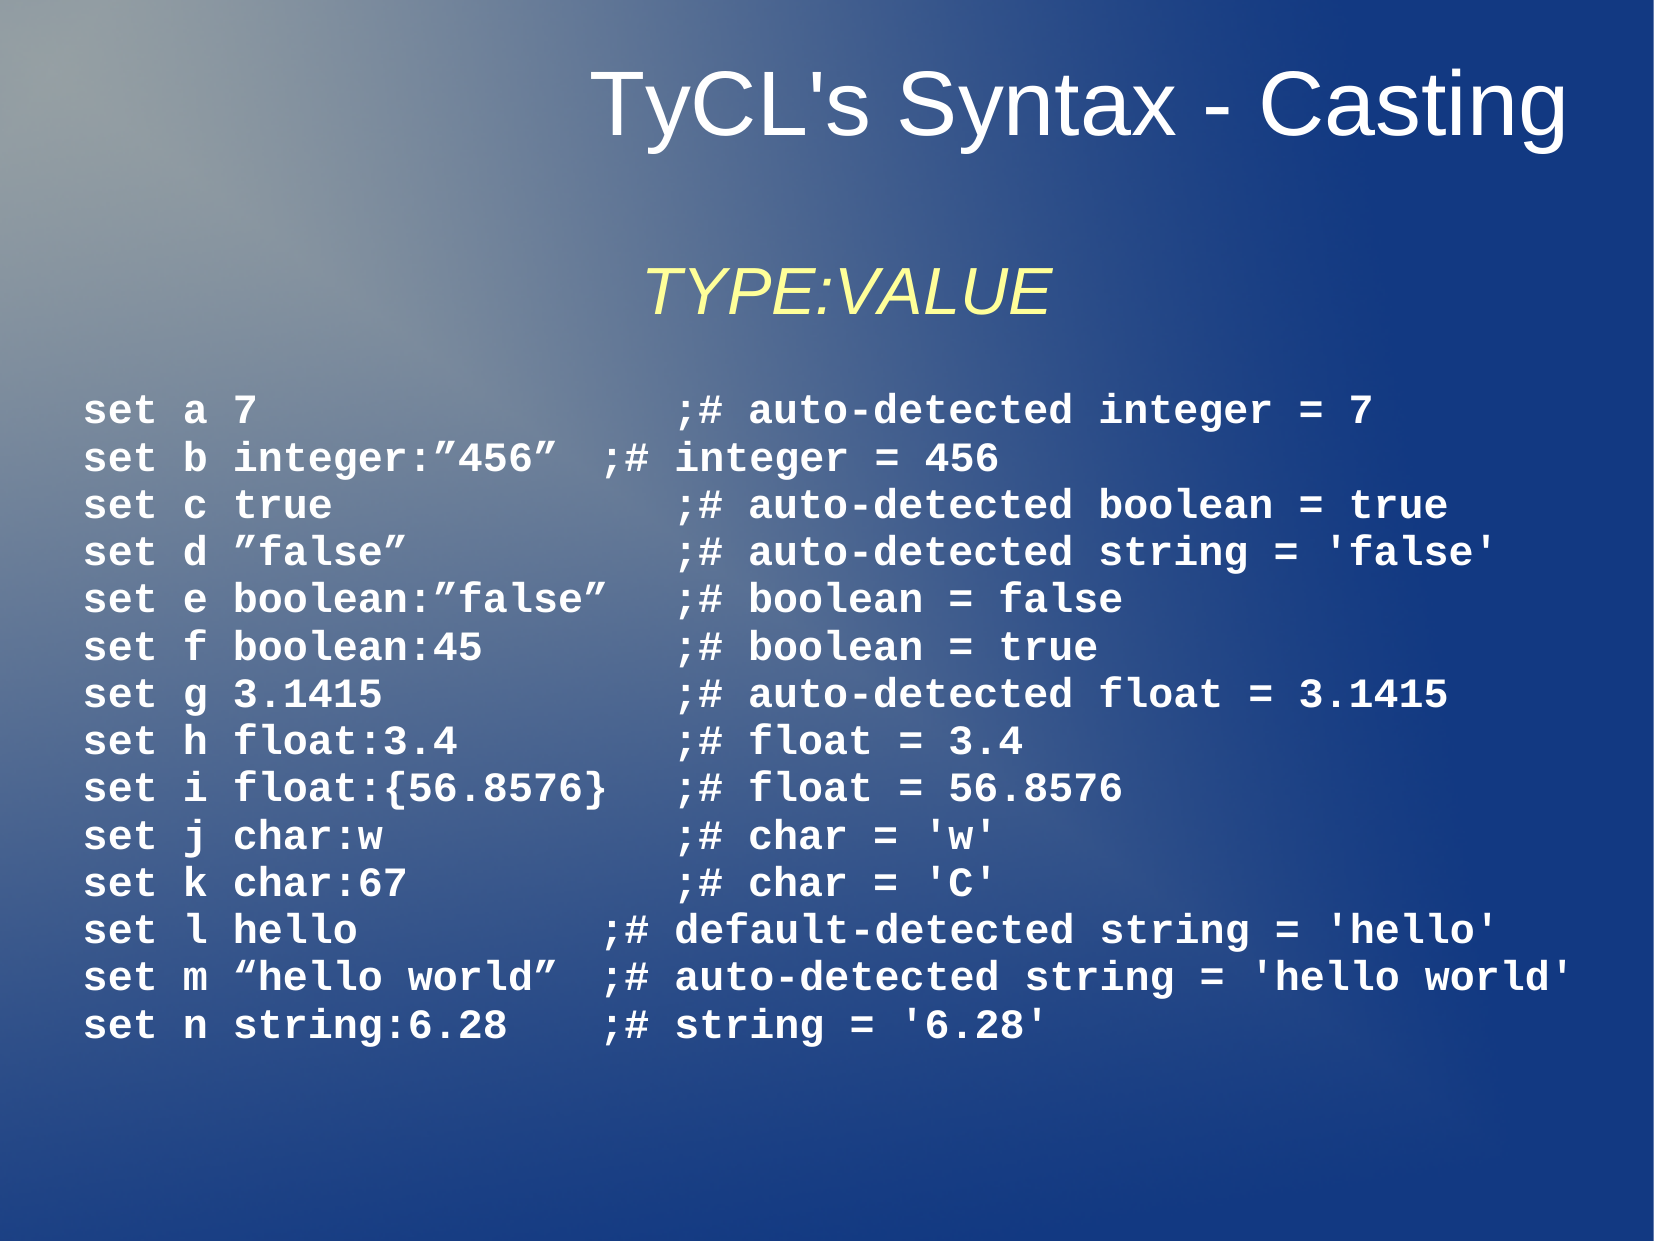

TyCL's Syntax - Casting
# TYPE:VALUE
set a 7						;# auto-detected integer = 7
set b integer:”456”	;# integer = 456
set c true					;# auto-detected boolean = true
set d ”false”				;# auto-detected string = 'false'
set e boolean:”false”	;# boolean = false
set f boolean:45			;# boolean = true
set g 3.1415				;# auto-detected float = 3.1415
set h float:3.4			;# float = 3.4
set i float:{56.8576}	;# float = 56.8576
set j char:w				;# char = 'w'
set k char:67				;# char = 'C'
set l hello				;# default-detected string = 'hello'
set m “hello world”	;# auto-detected string = 'hello world'
set n string:6.28		;# string = '6.28'